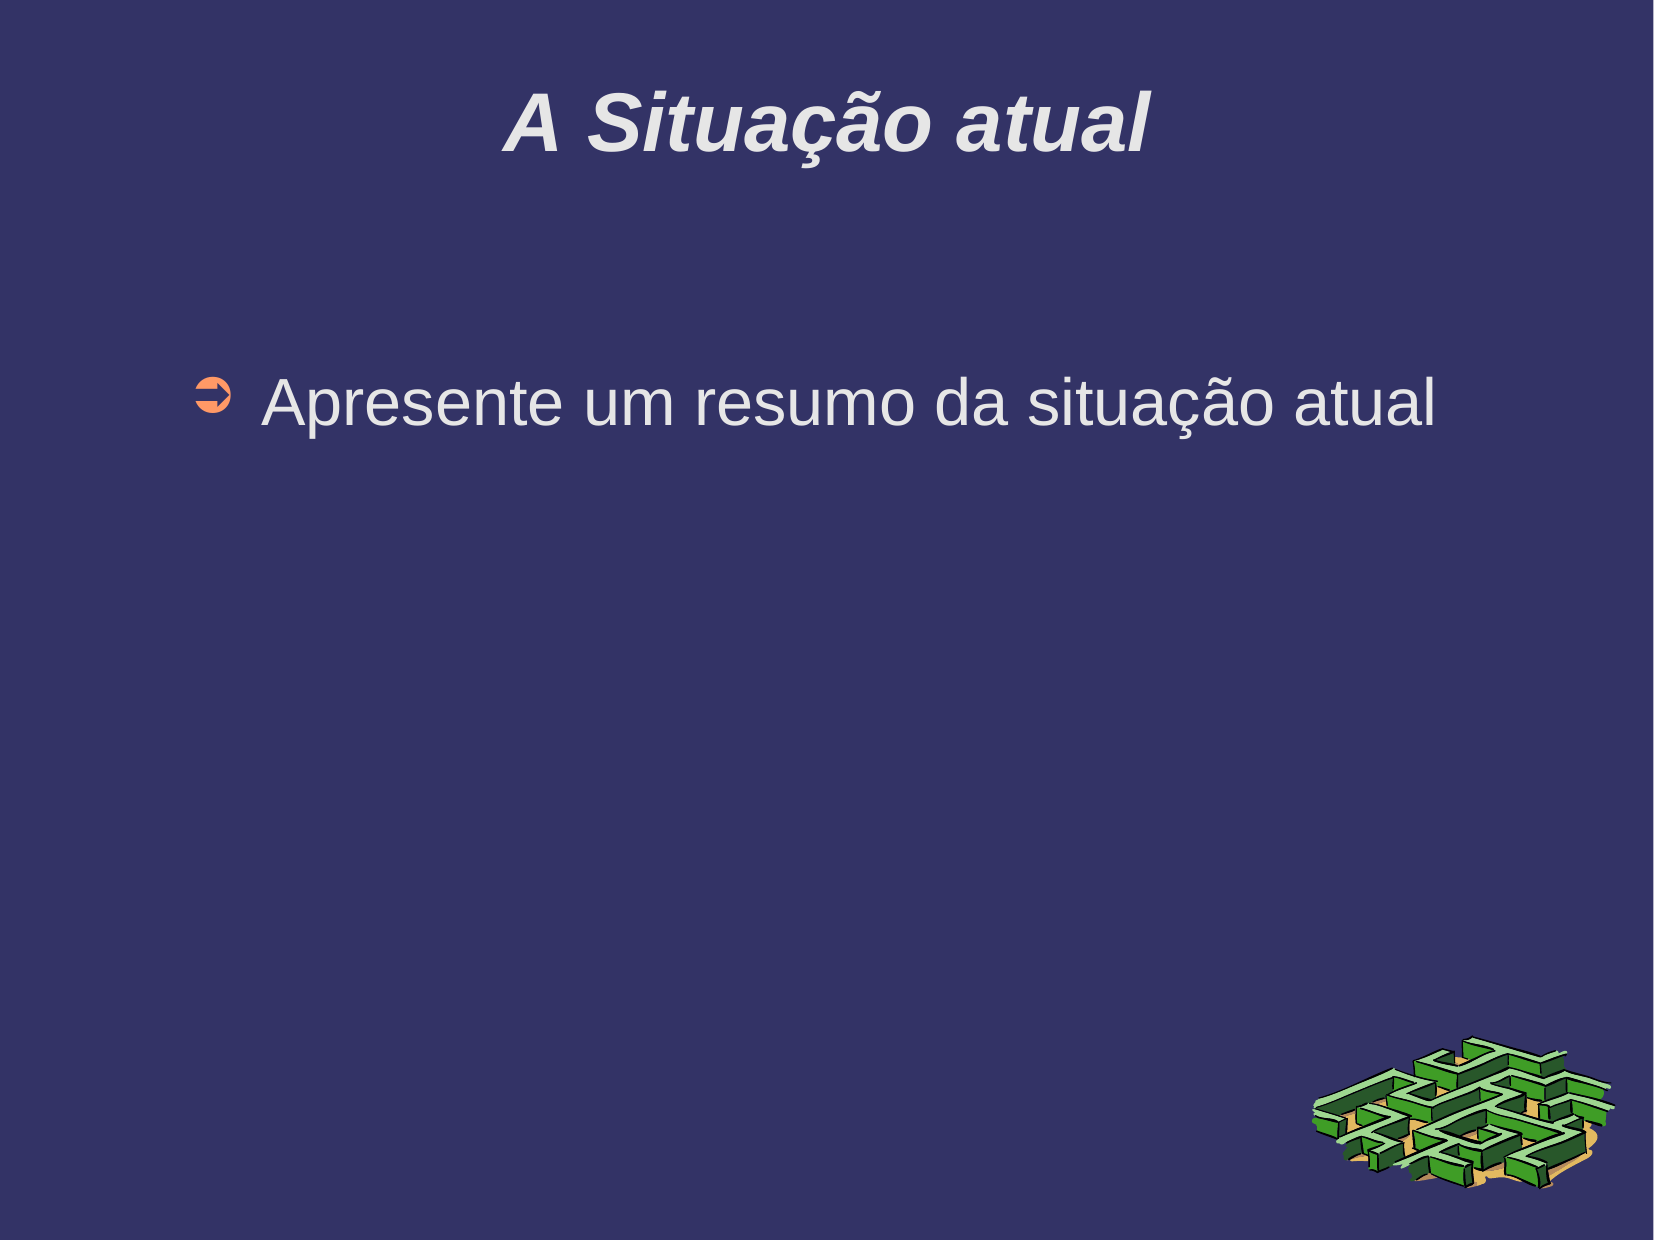

# A Situação atual
Apresente um resumo da situação atual